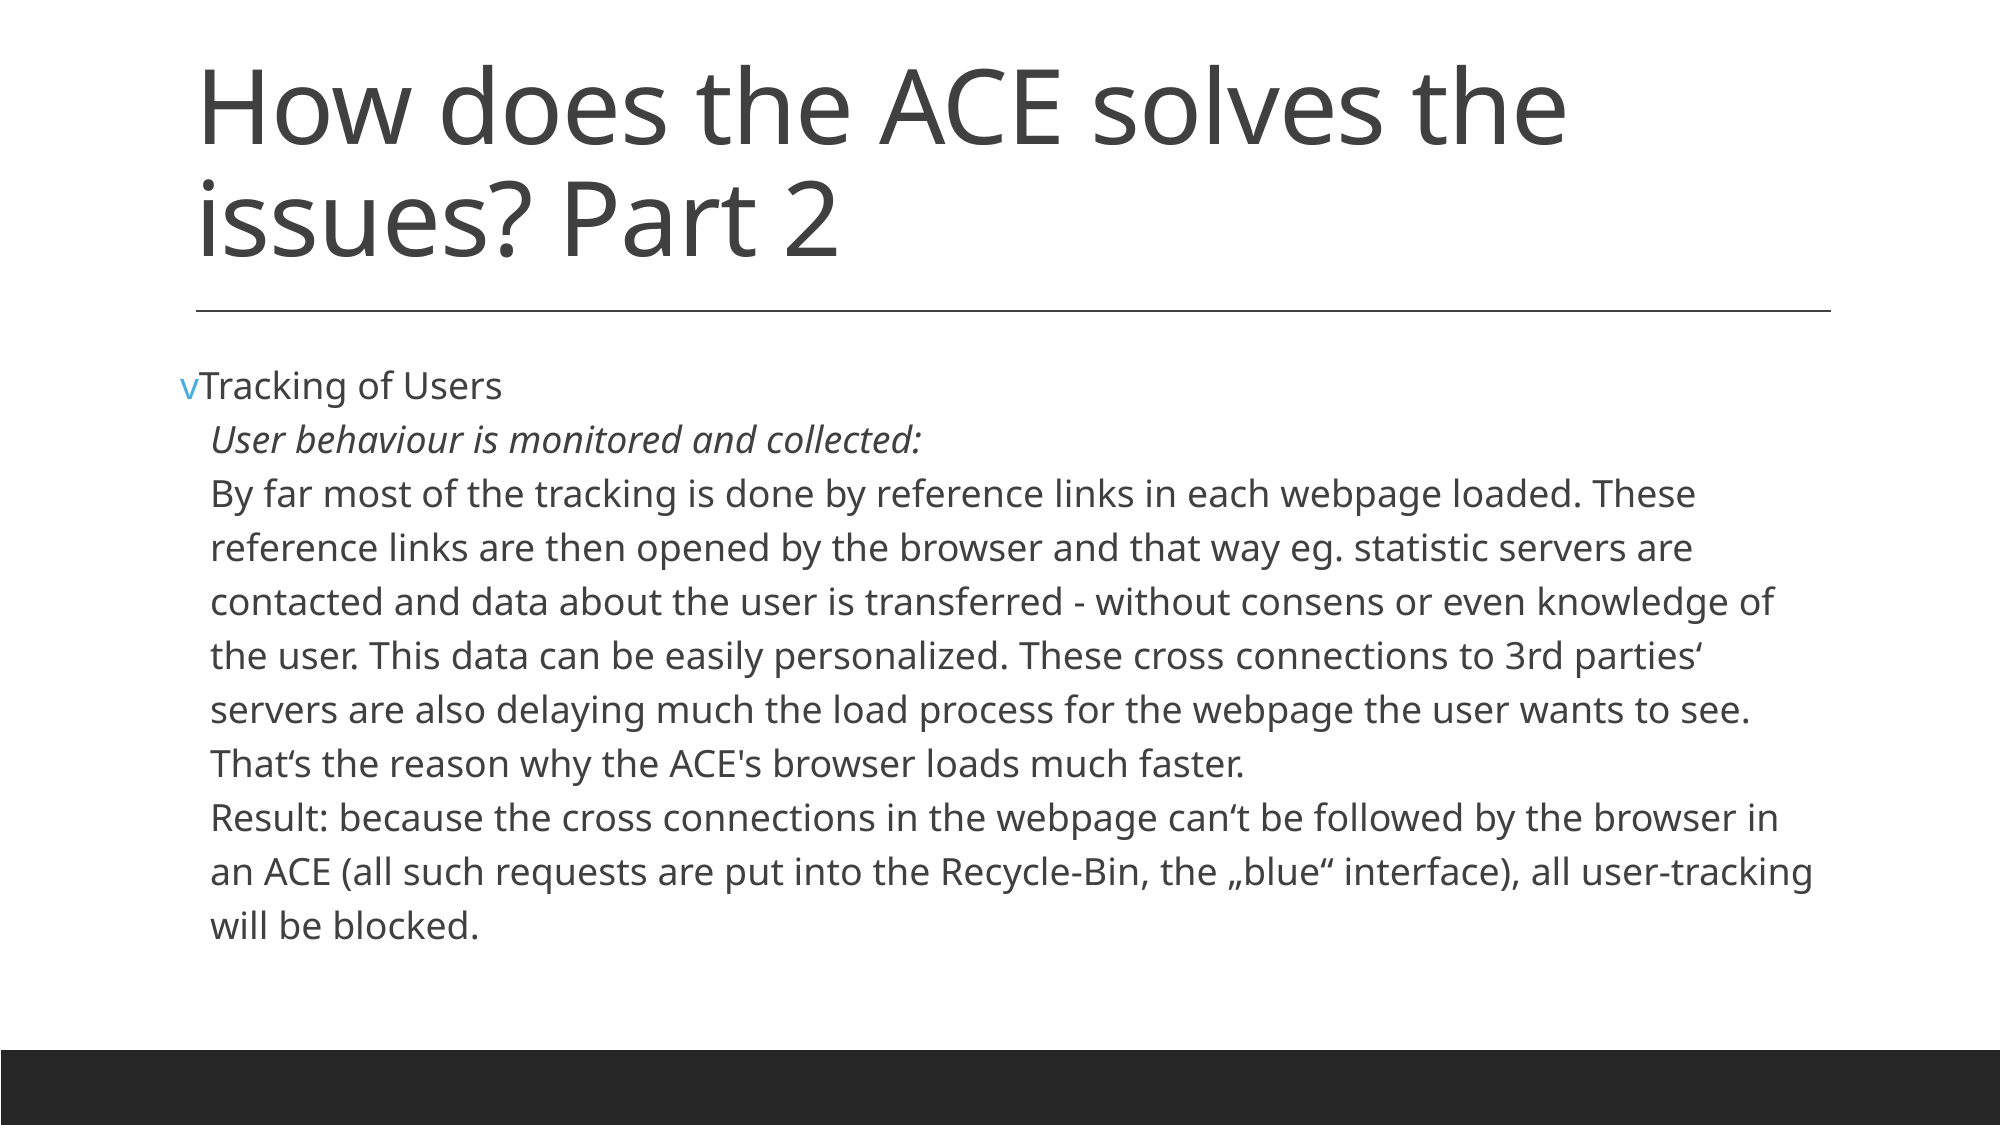

# How does the ACE solves the issues? Part 2
Tracking of Users
User behaviour is monitored and collected:
By far most of the tracking is done by reference links in each webpage loaded. These reference links are then opened by the browser and that way eg. statistic servers are contacted and data about the user is transferred - without consens or even knowledge of the user. This data can be easily personalized. These cross connections to 3rd parties‘ servers are also delaying much the load process for the webpage the user wants to see. That‘s the reason why the ACE's browser loads much faster.
Result: because the cross connections in the webpage can‘t be followed by the browser in an ACE (all such requests are put into the Recycle-Bin, the „blue“ interface), all user-tracking will be blocked.